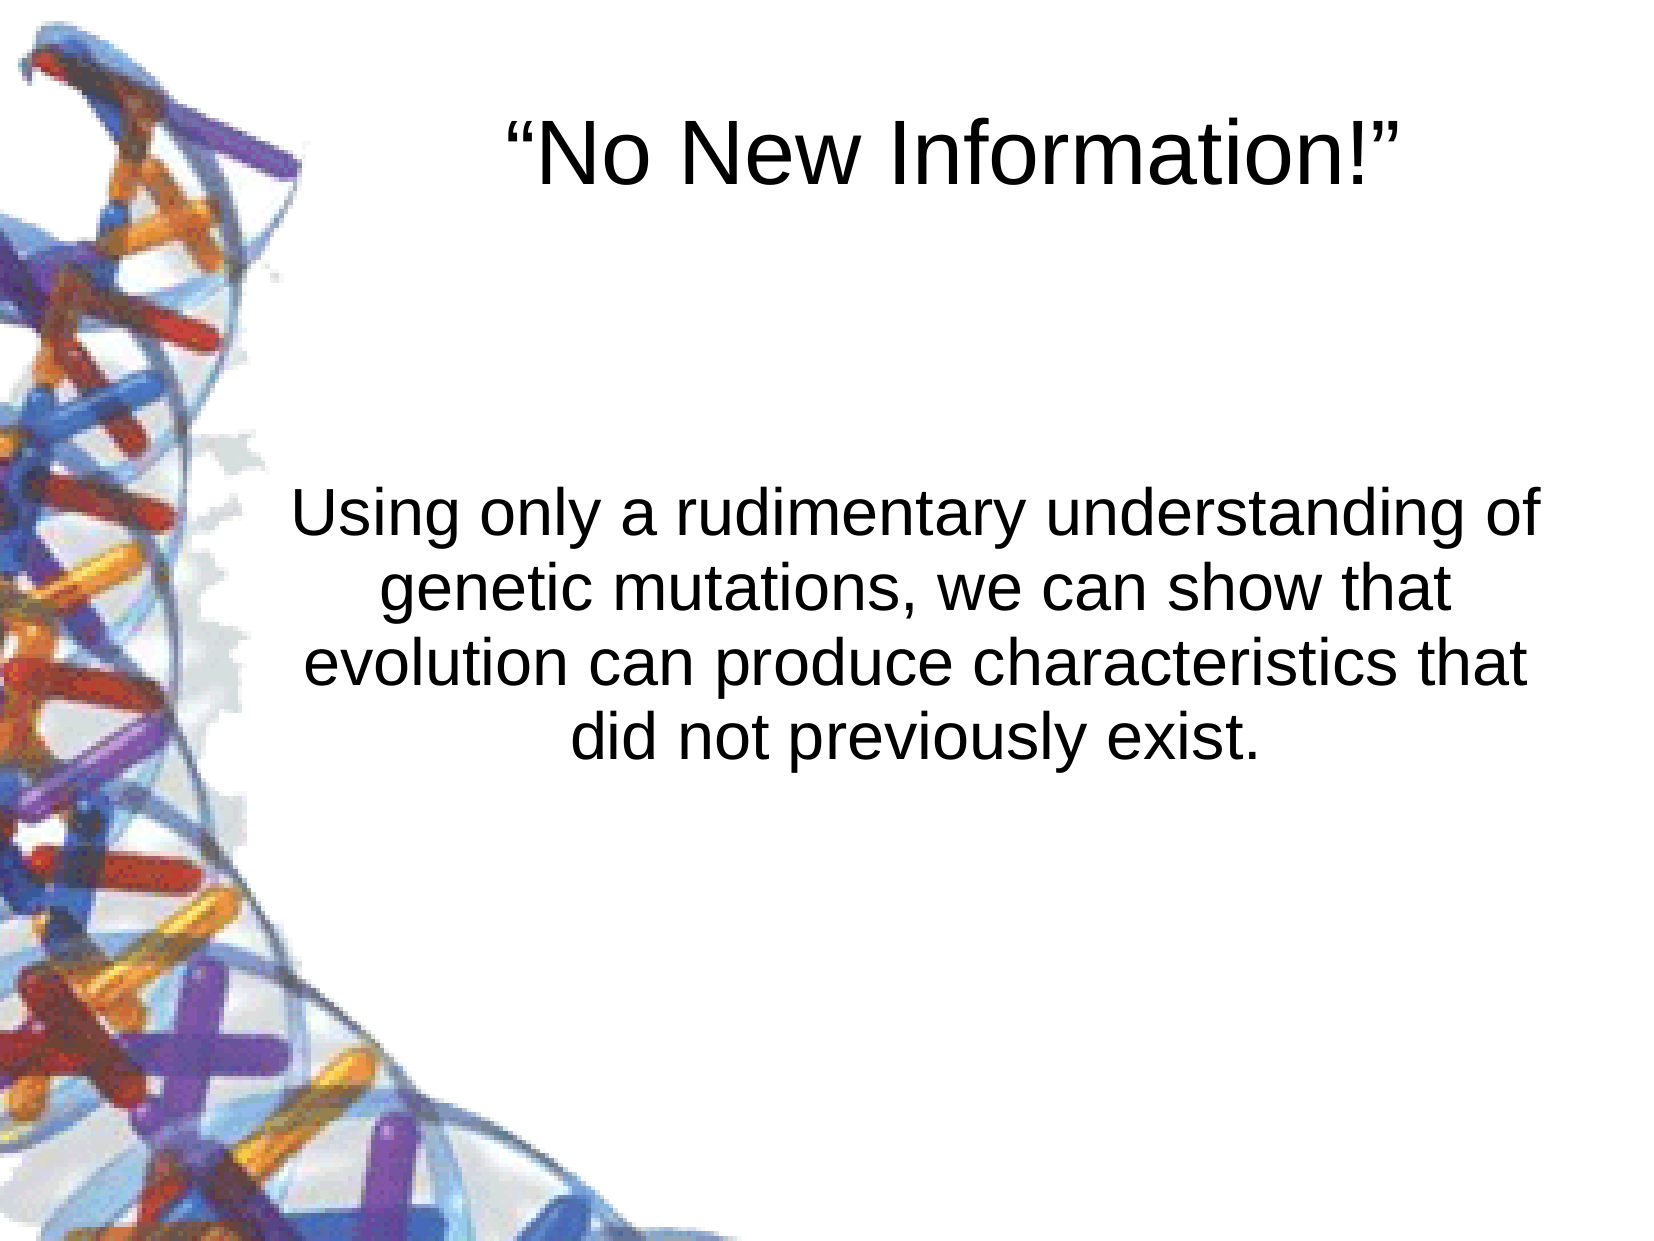

# “No New Information!”
Using only a rudimentary understanding of genetic mutations, we can show that evolution can produce characteristics that did not previously exist.